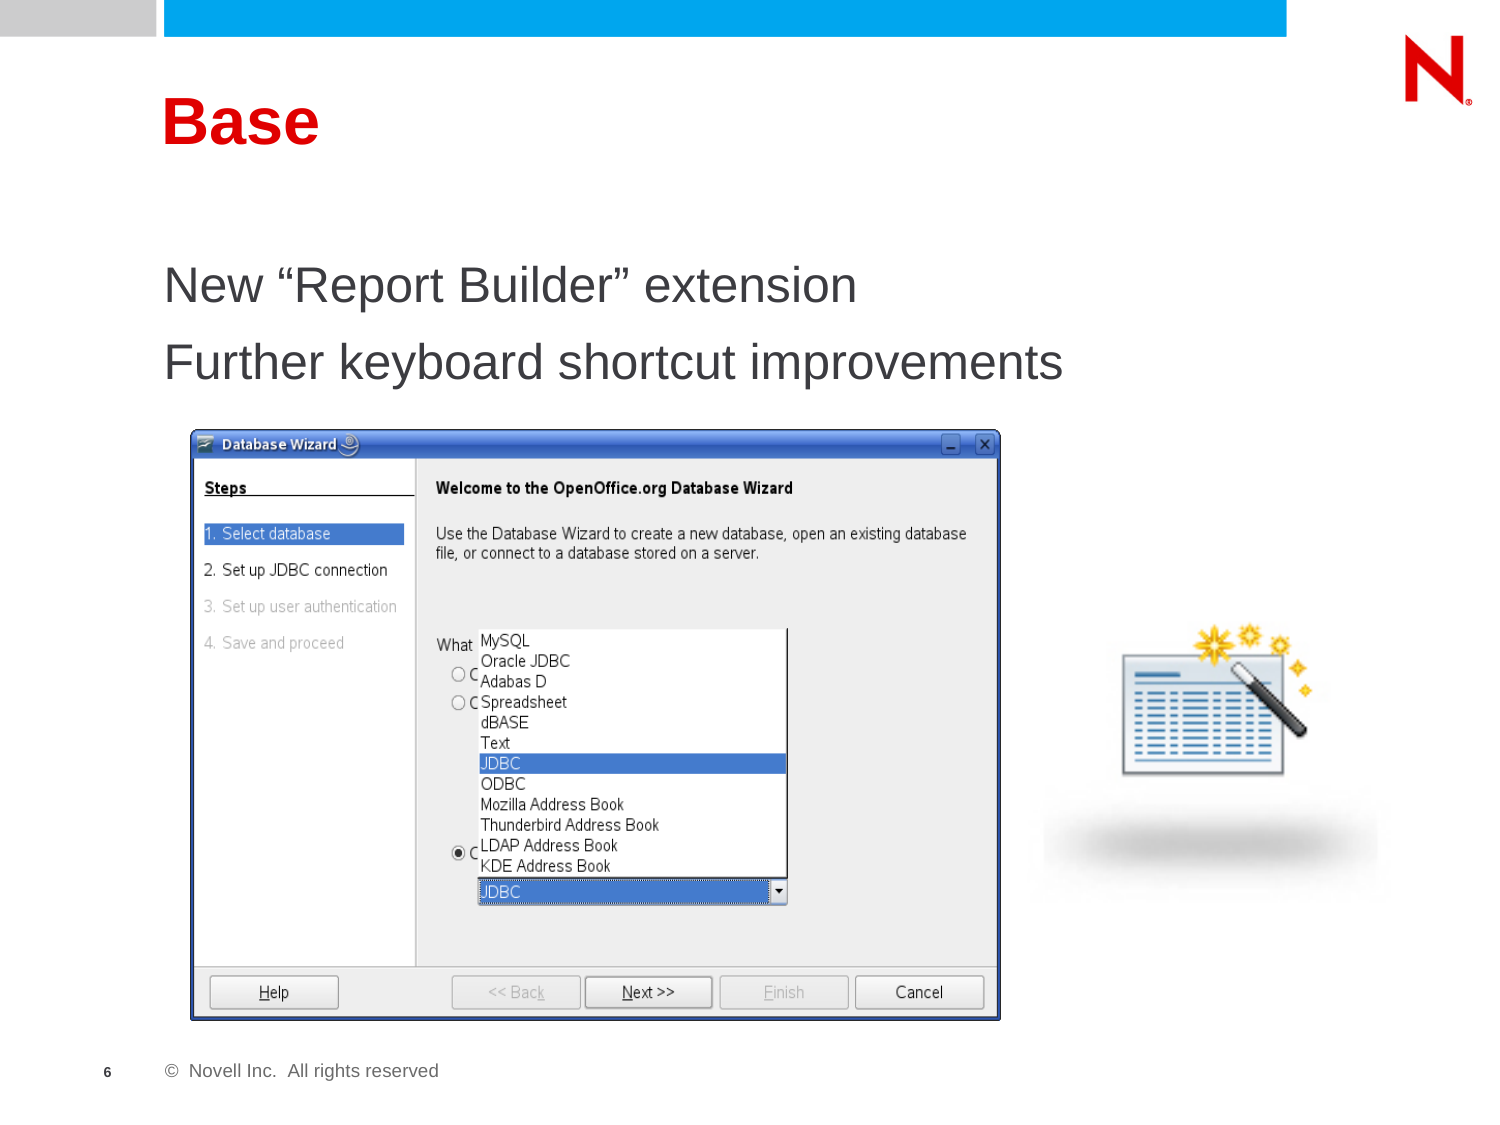

# Base
New “Report Builder” extension
Further keyboard shortcut improvements